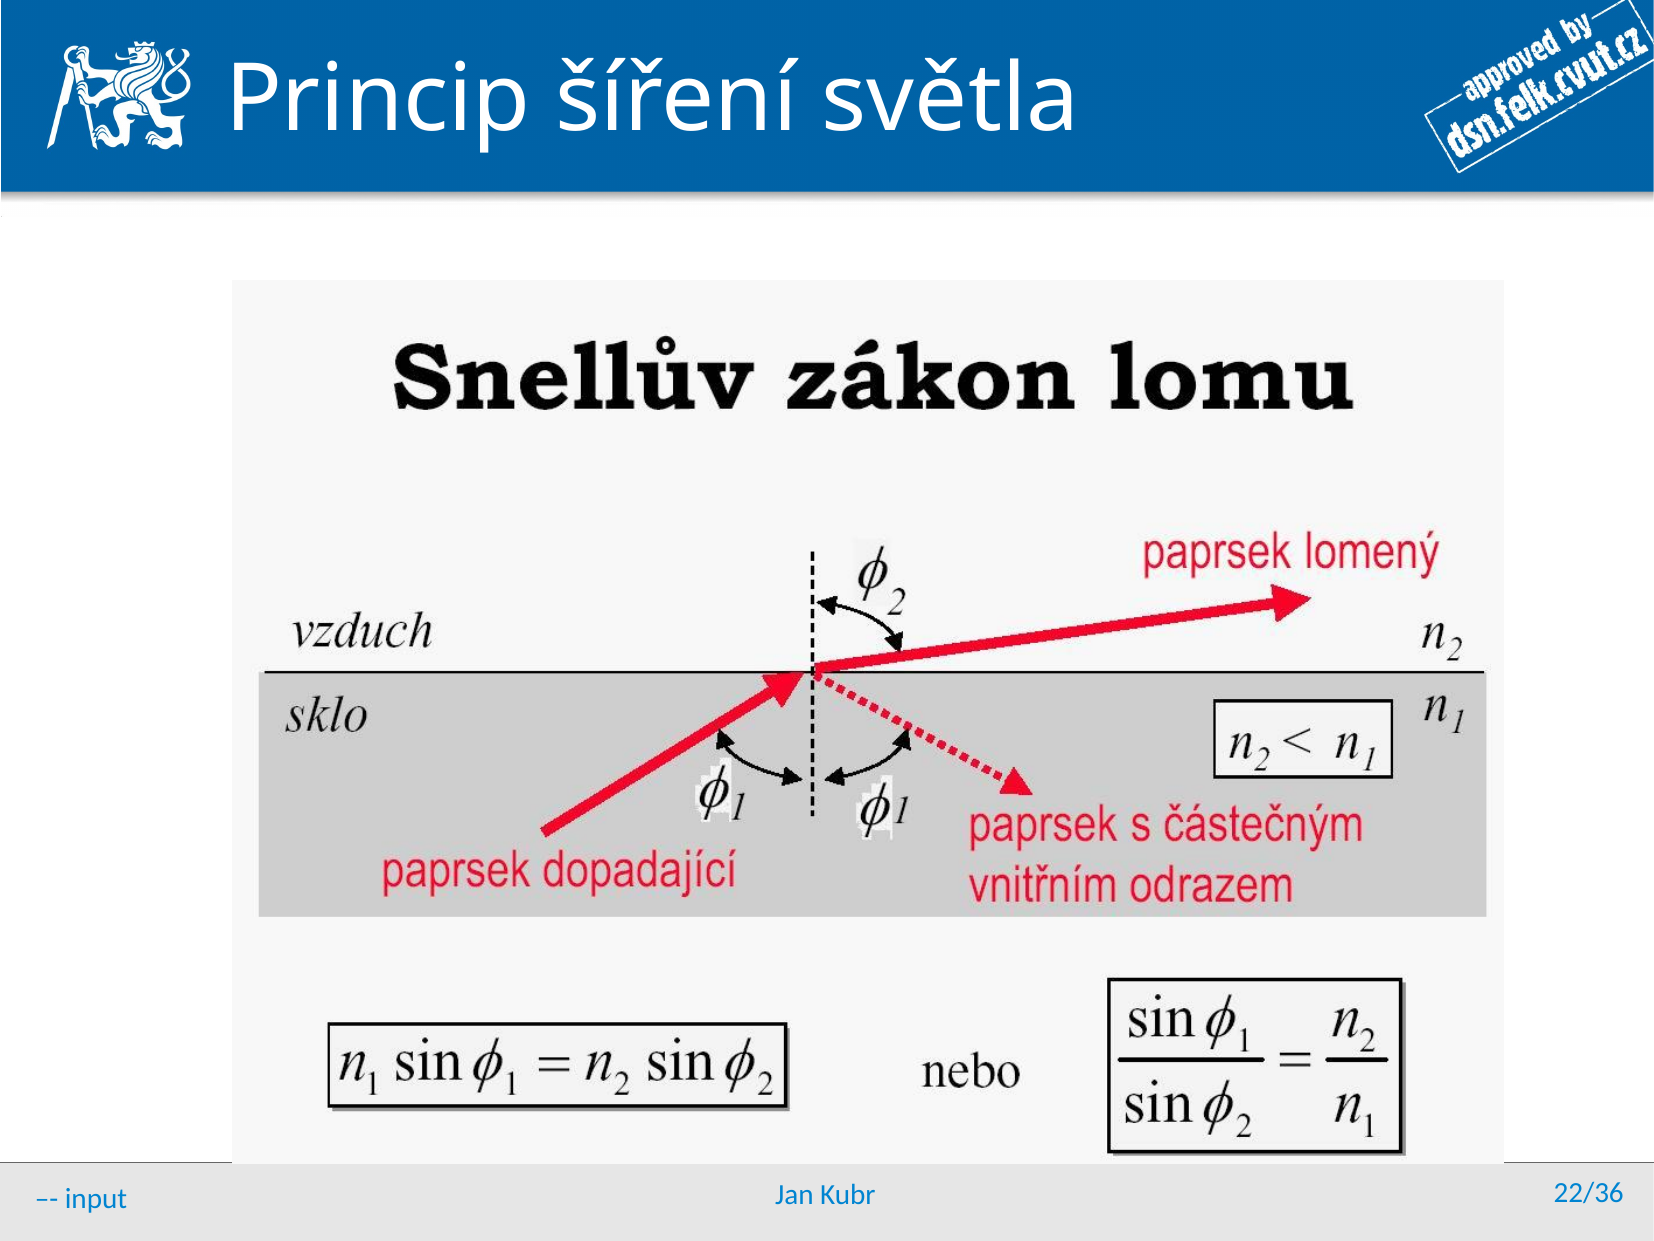

# Princip šíření světla
22
Jan Kubr
02/2006